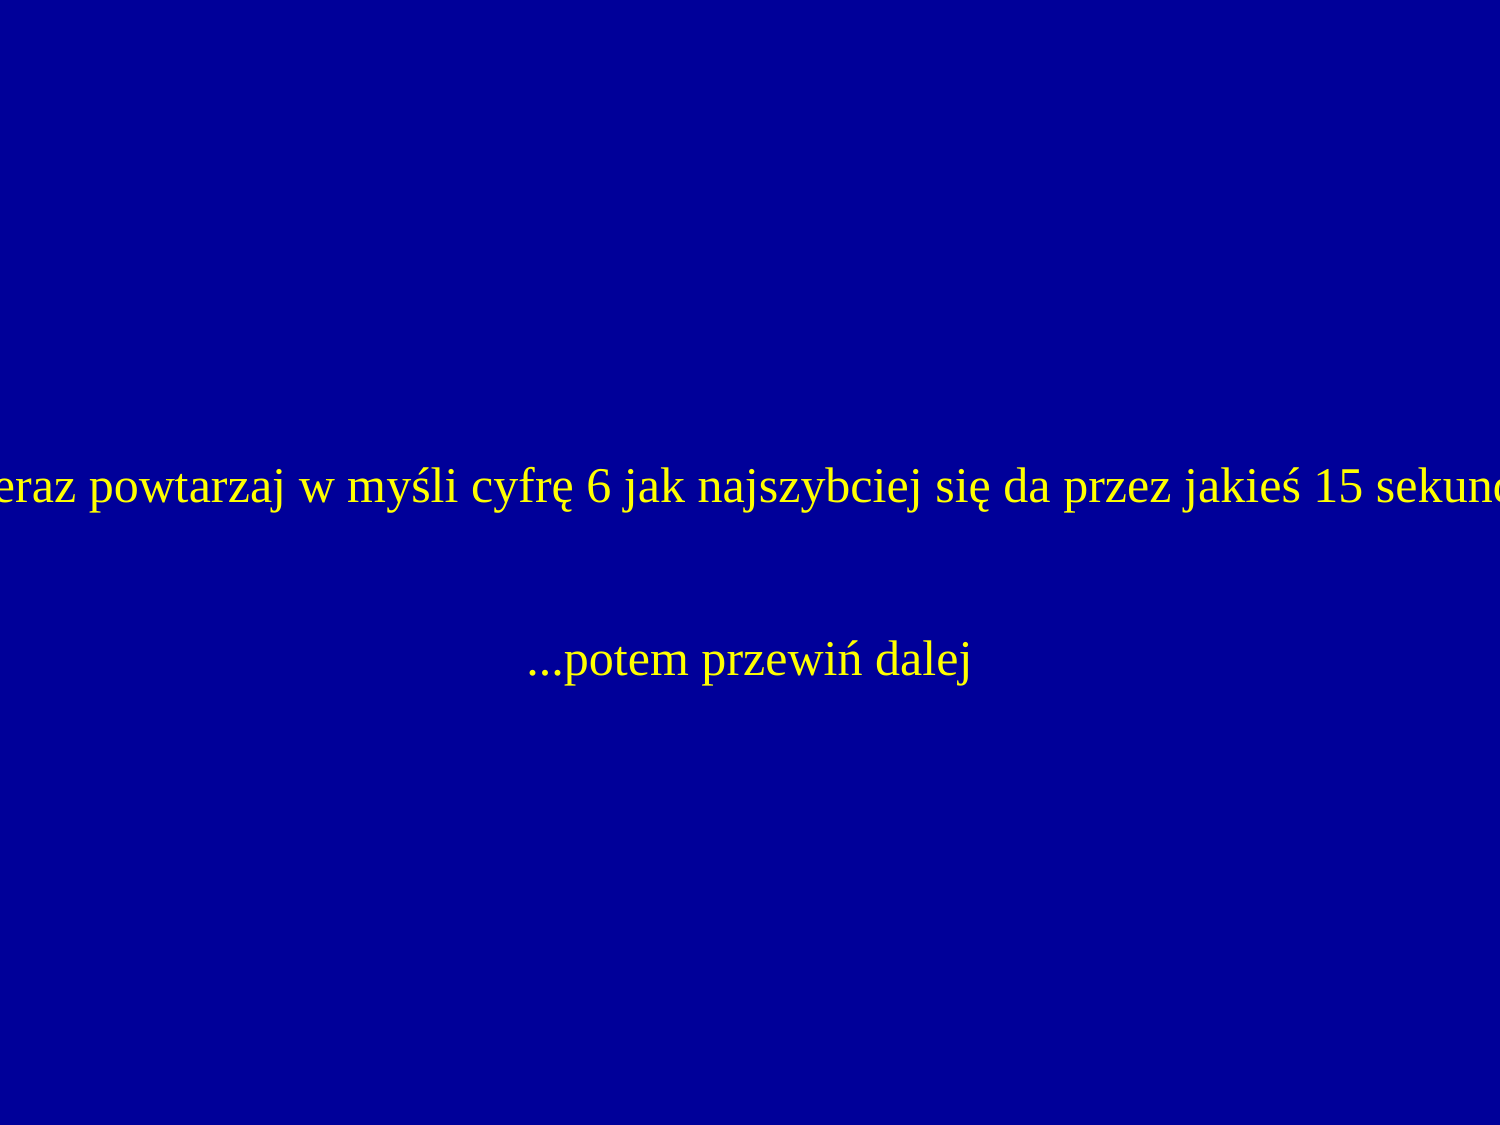

A teraz powtarzaj w myśli cyfrę 6 jak najszybciej się da przez jakieś 15 sekund....
...potem przewiń dalej